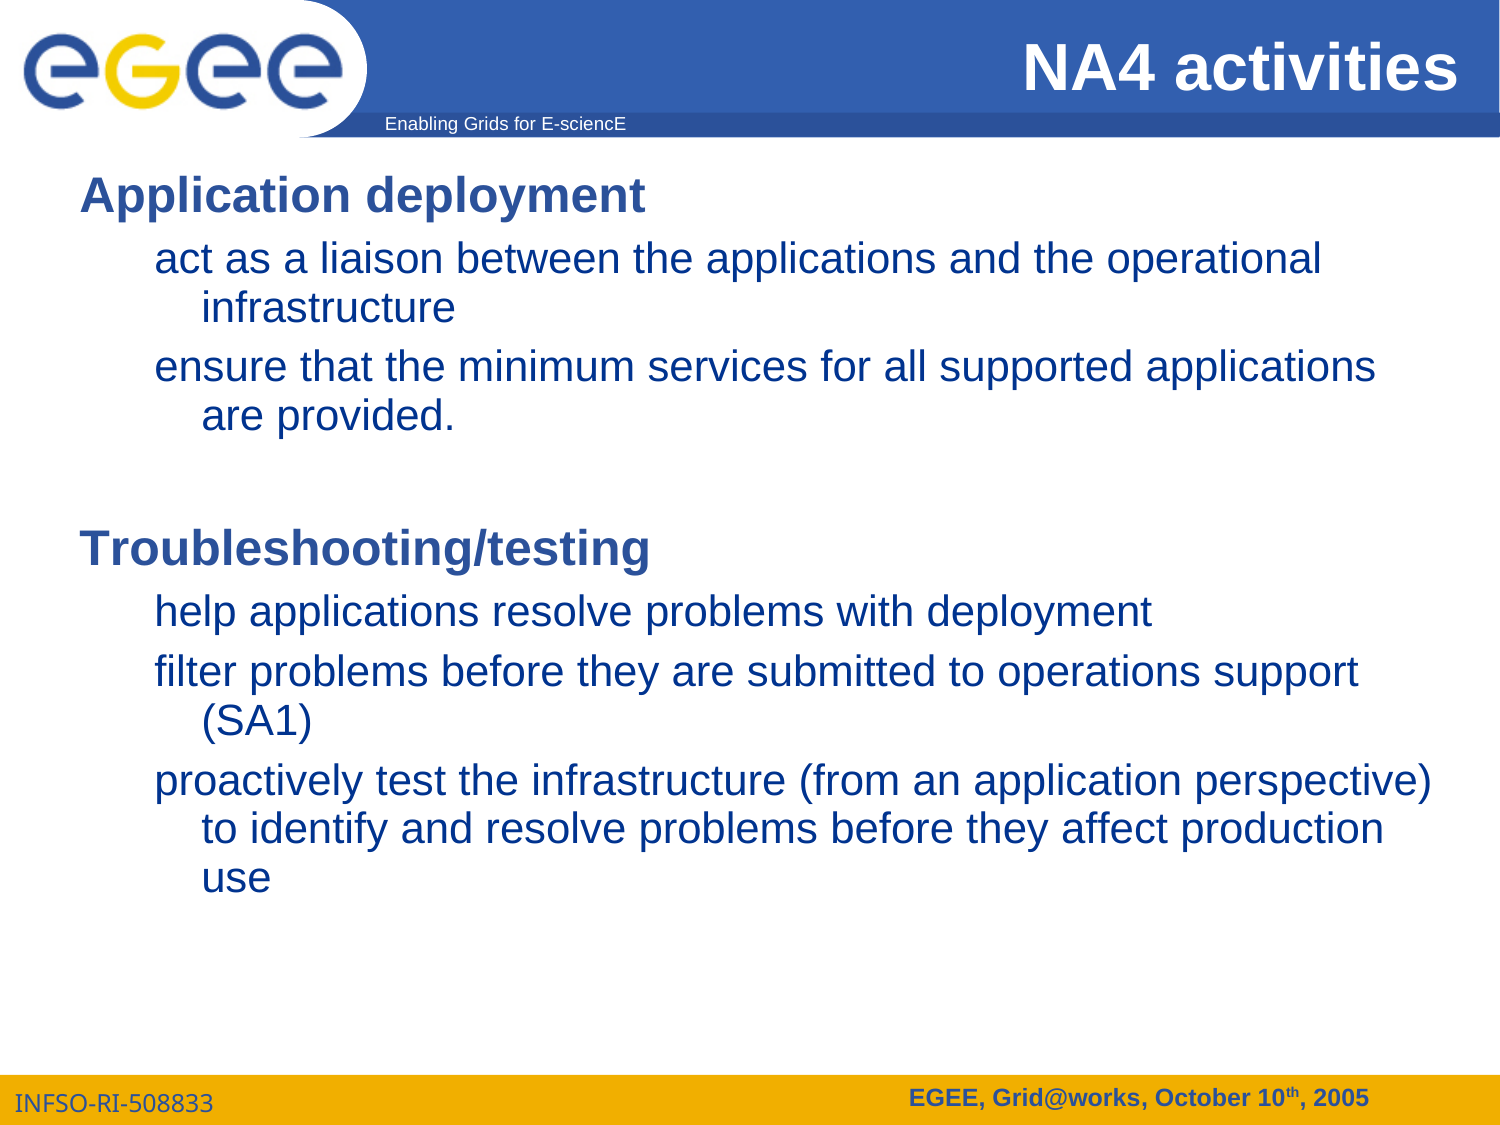

# NA4 activities
Application deployment
act as a liaison between the applications and the operational infrastructure
ensure that the minimum services for all supported applications are provided.
Troubleshooting/testing
help applications resolve problems with deployment
filter problems before they are submitted to operations support (SA1)
proactively test the infrastructure (from an application perspective) to identify and resolve problems before they affect production use